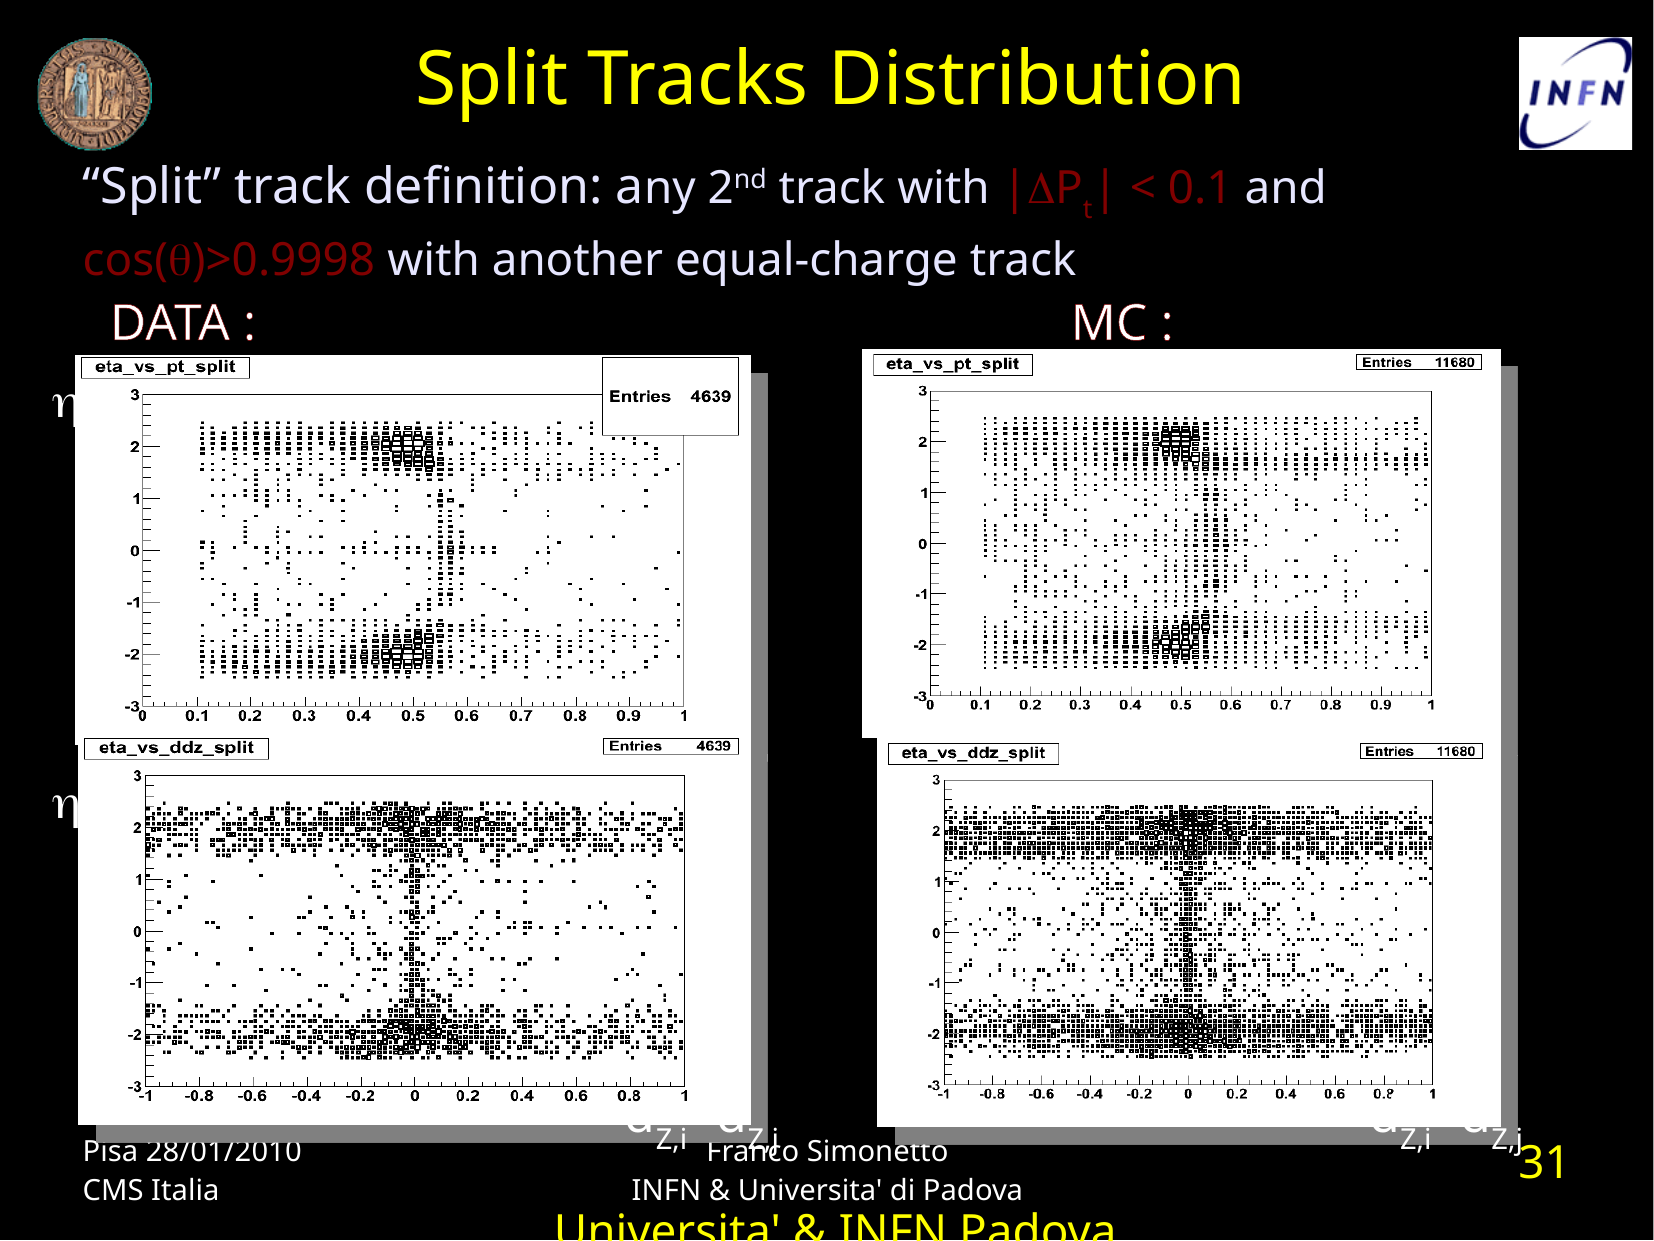

# Split Tracks Distribution
“Split” track definition: any 2nd track with |DPt| < 0.1 and cos(q)>0.9998 with another equal-charge track
DATA : 4.64 103/2.68 106 = 0.173%
MC : 0.135%
h
Pt
Pt
h
dZ,i -dZ,j
dZ,i -dZ,j
CMS Tracking Meeting
31